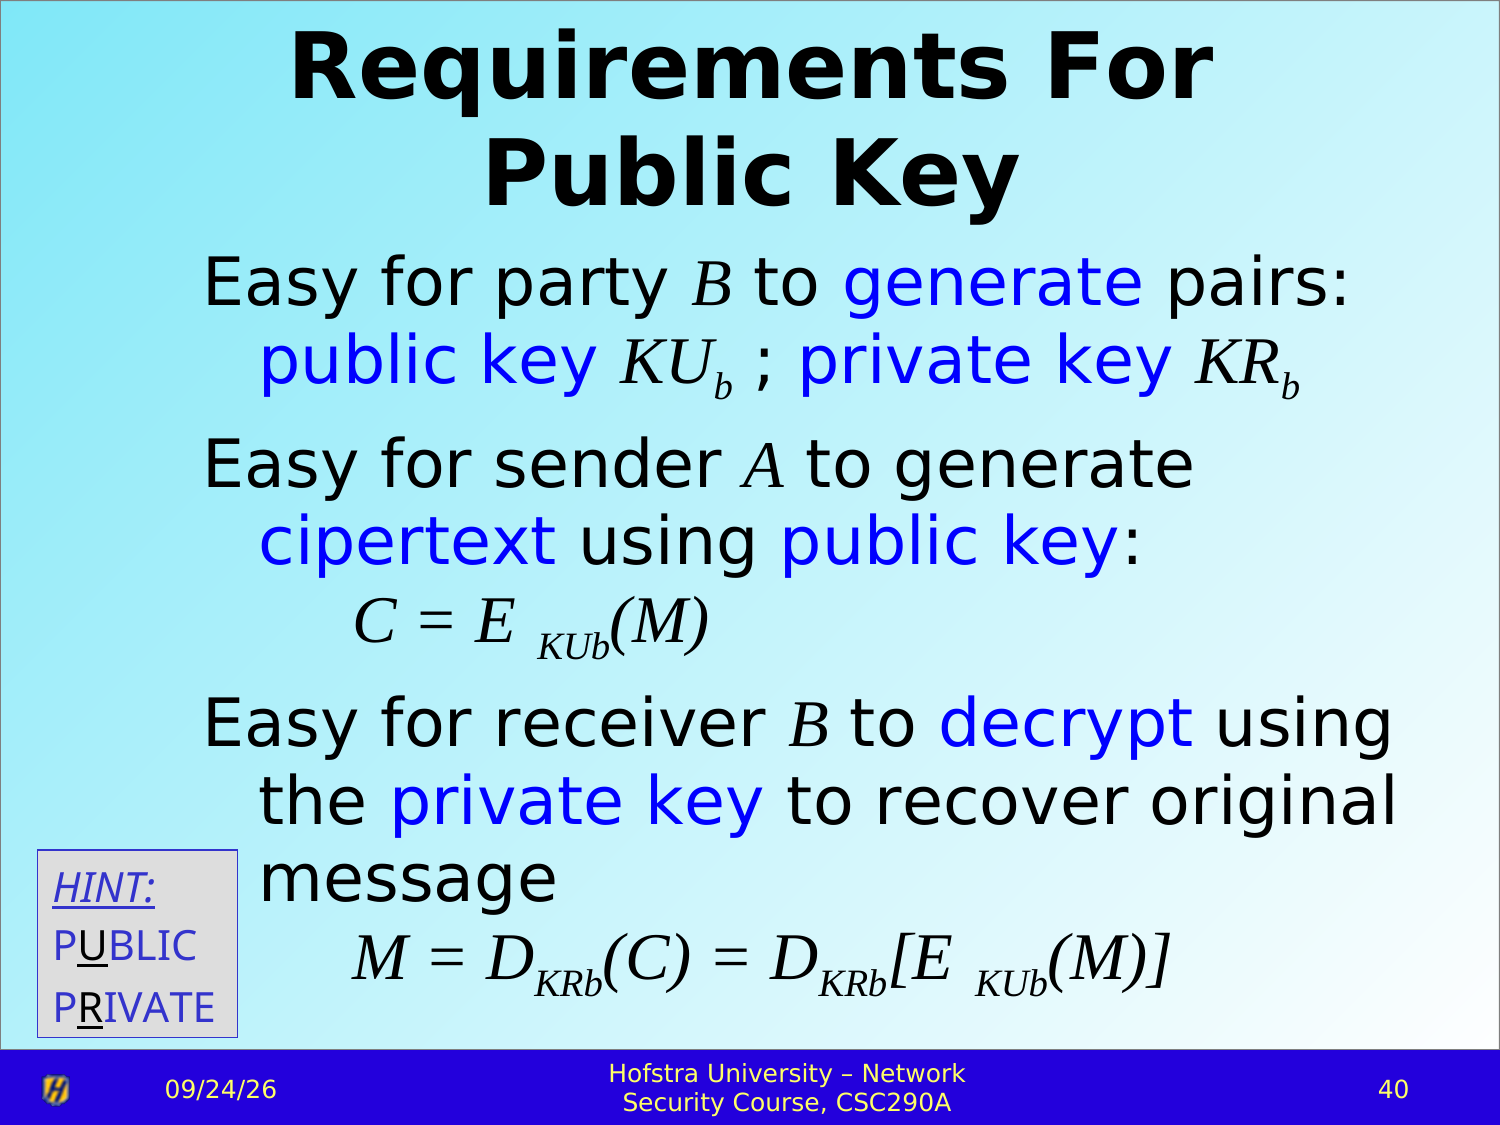

# Requirements For Public Key
Easy for party B to generate pairs: public key KUb ; private key KRb
Easy for sender A to generate cipertext using public key:
	C = E KUb(M)
Easy for receiver B to decrypt using the private key to recover original message
	M = DKRb(C) = DKRb[E KUb(M)]
HINT:
PUBLIC
PRIVATE
40